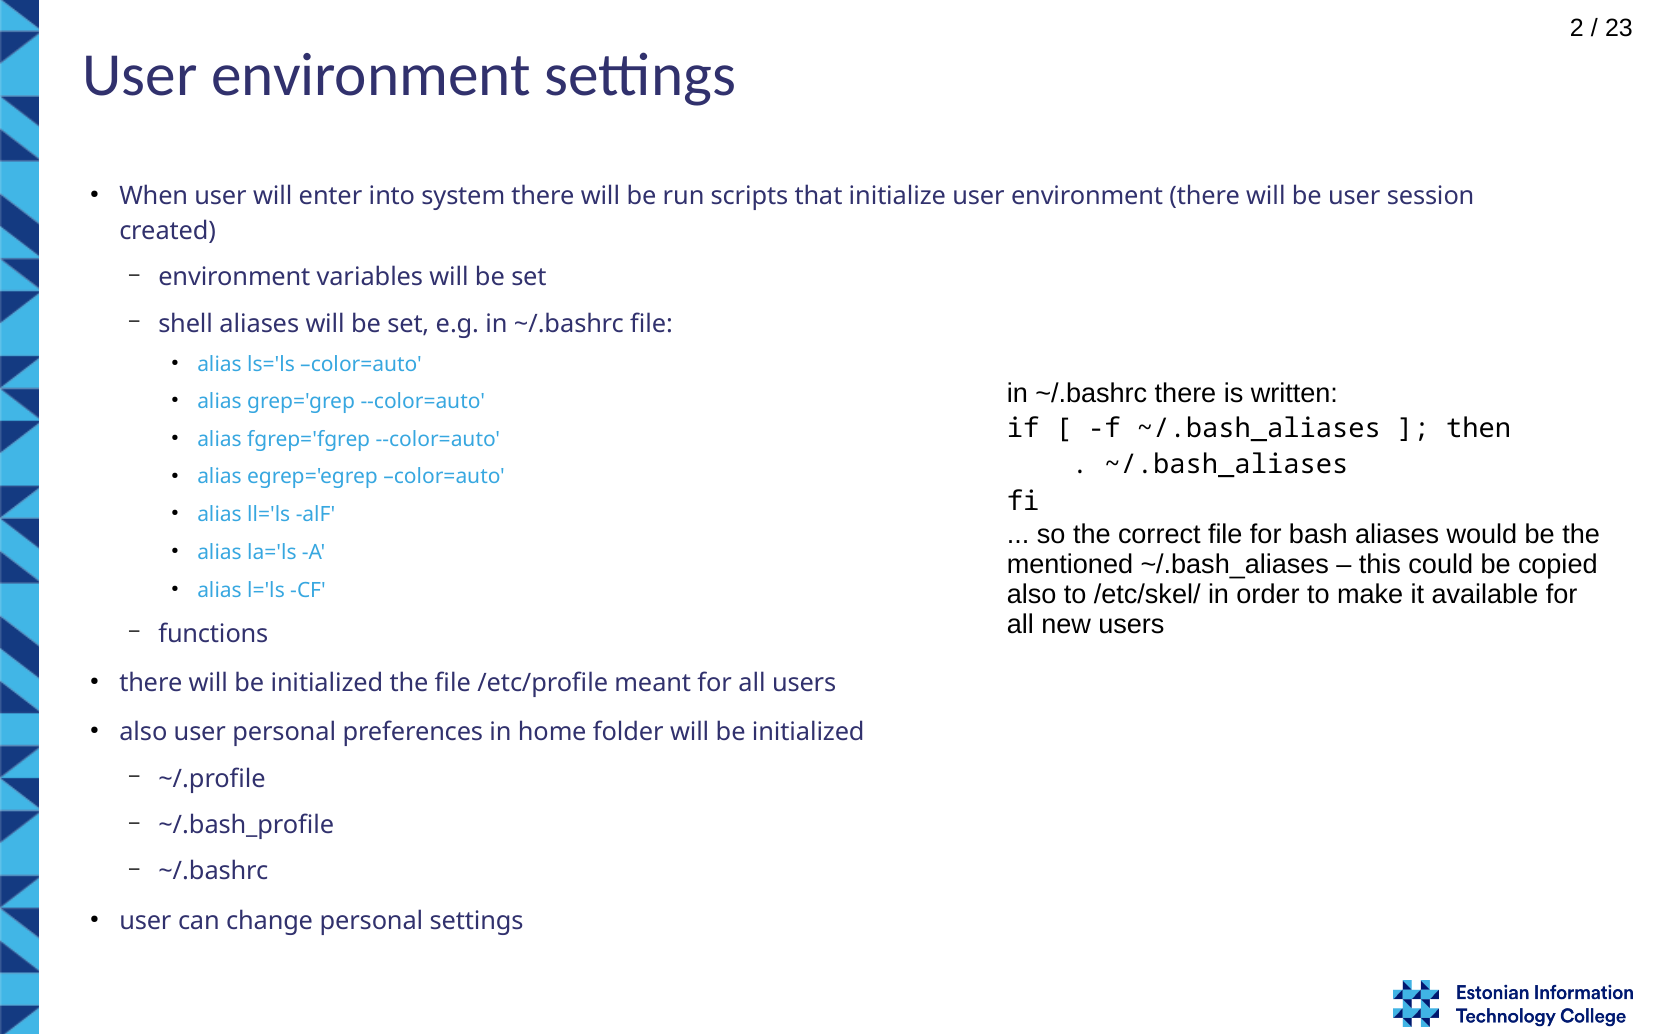

# User environment settings
When user will enter into system there will be run scripts that initialize user environment (there will be user session created)
environment variables will be set
shell aliases will be set, e.g. in ~/.bashrc file:
alias ls='ls –color=auto'
alias grep='grep --color=auto'
alias fgrep='fgrep --color=auto'
alias egrep='egrep –color=auto'
alias ll='ls -alF'
alias la='ls -A'
alias l='ls -CF'
functions
there will be initialized the file /etc/profile meant for all users
also user personal preferences in home folder will be initialized
~/.profile
~/.bash_profile
~/.bashrc
user can change personal settings
in ~/.bashrc there is written:
if [ -f ~/.bash_aliases ]; then
 . ~/.bash_aliases
fi
... so the correct file for bash aliases would be the mentioned ~/.bash_aliases – this could be copied also to /etc/skel/ in order to make it available for all new users